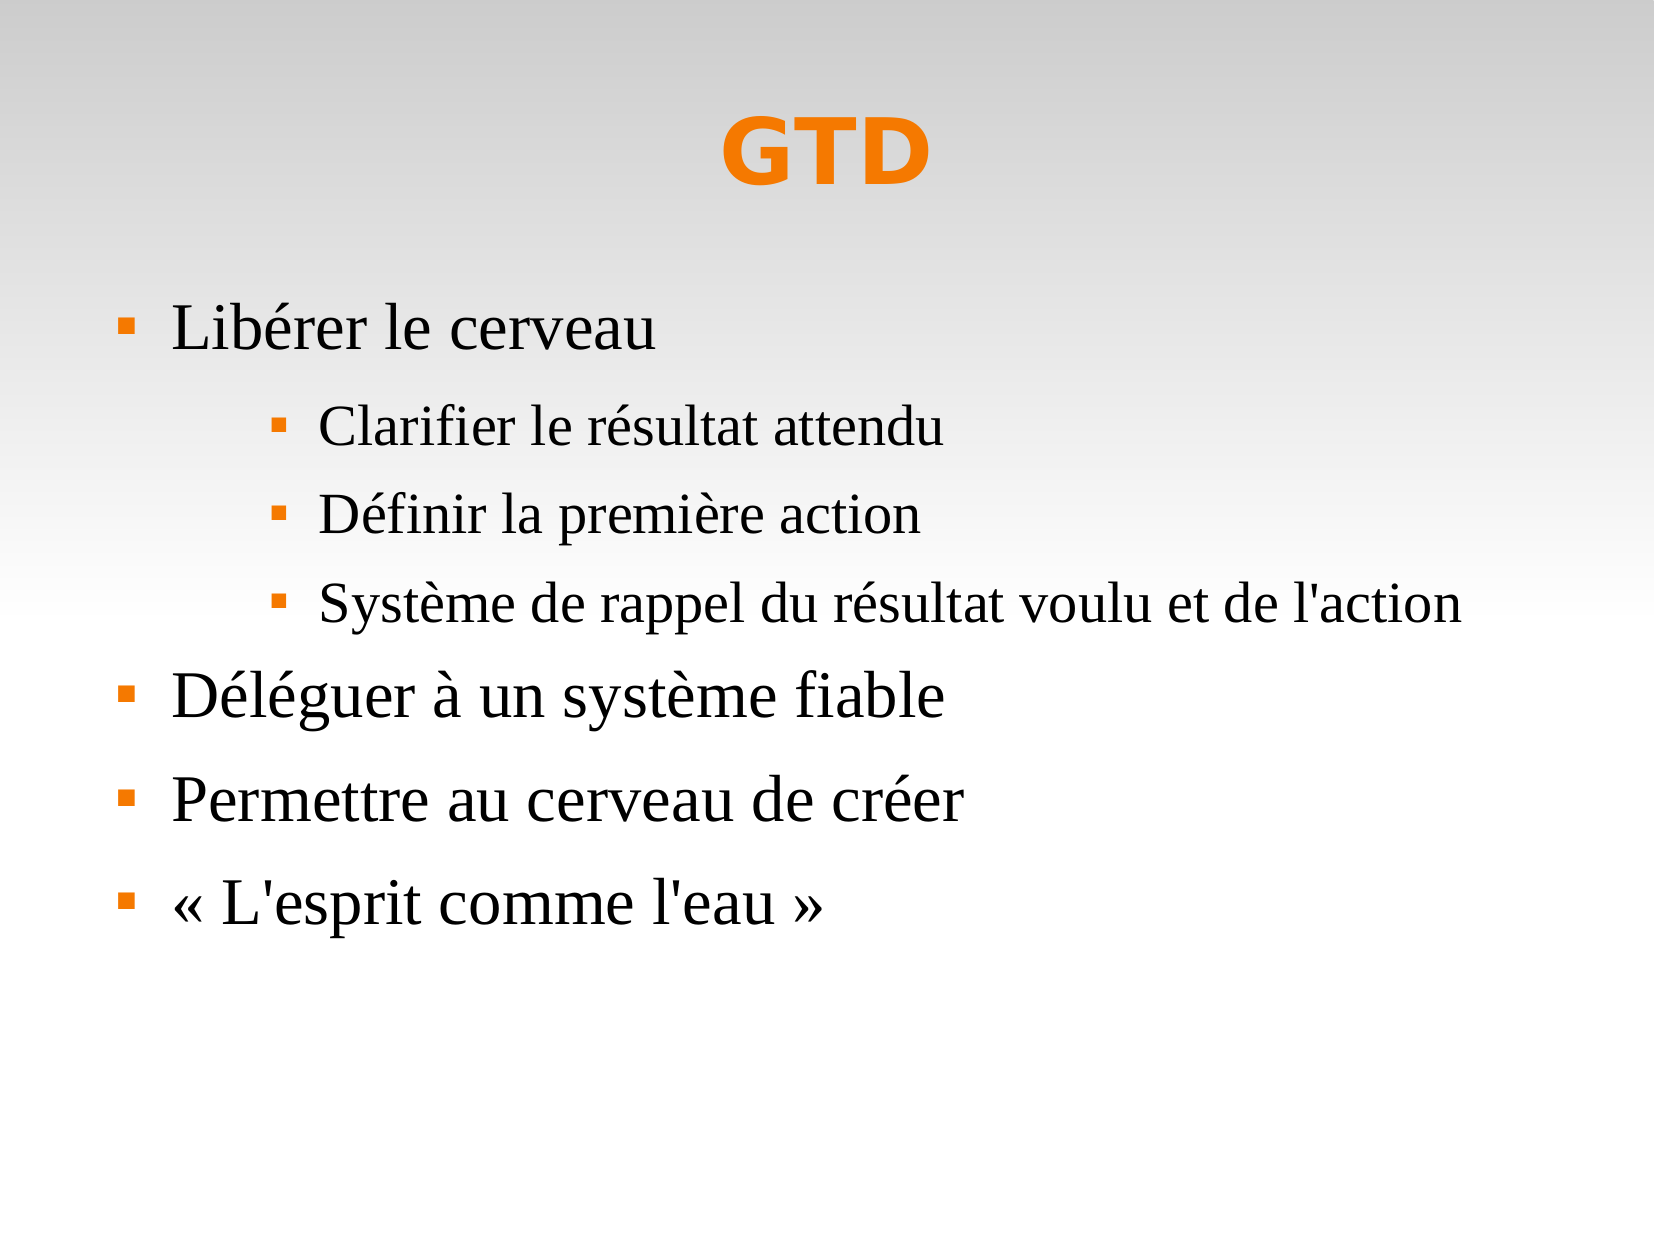

# GTD
Libérer le cerveau
Clarifier le résultat attendu
Définir la première action
Système de rappel du résultat voulu et de l'action
Déléguer à un système fiable
Permettre au cerveau de créer
« L'esprit comme l'eau »